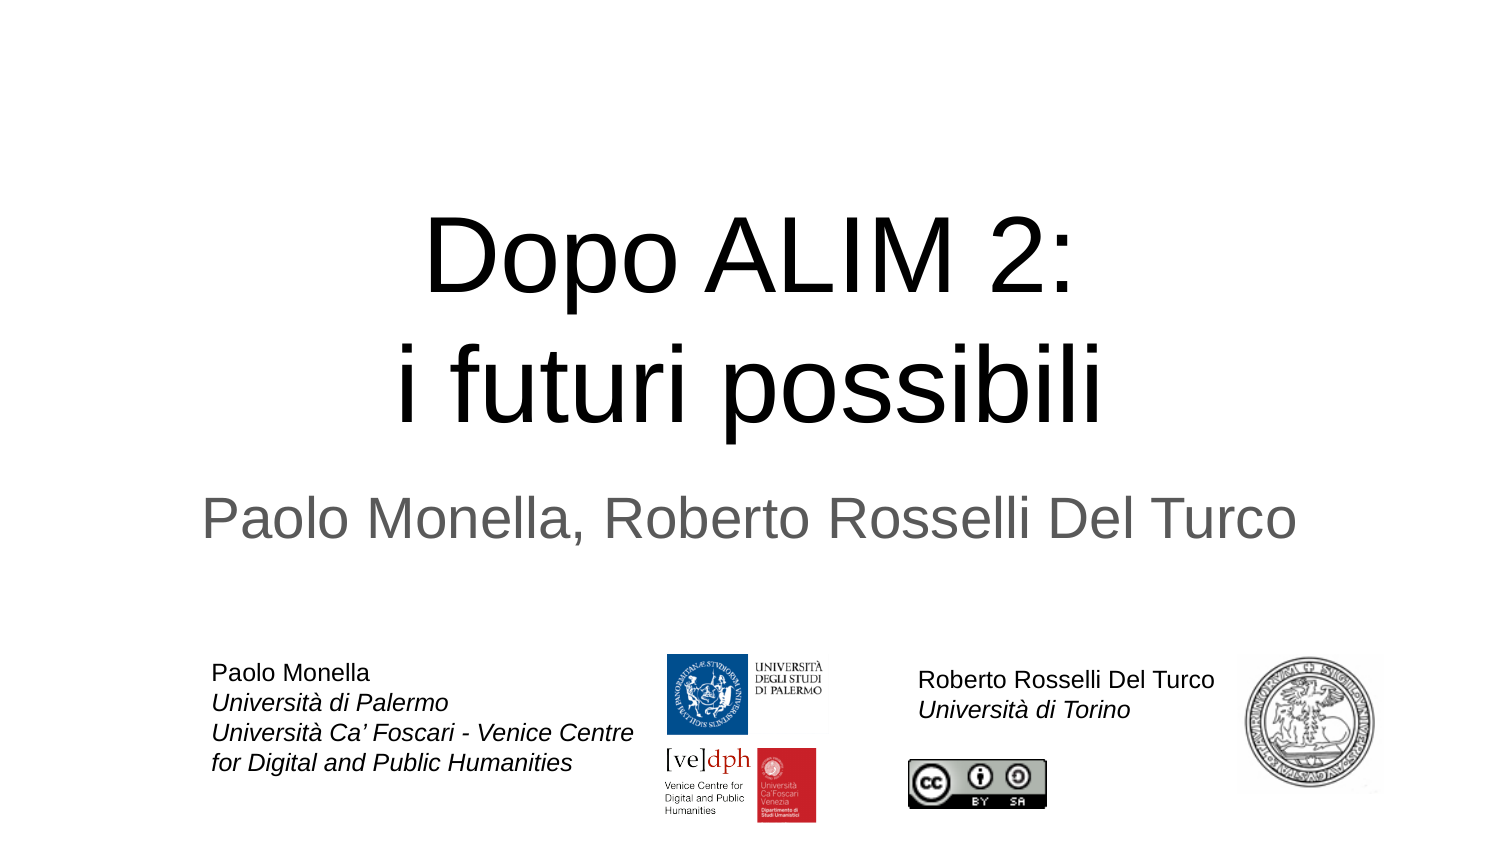

# Dopo ALIM 2: i futuri possibili
Paolo Monella, Roberto Rosselli Del Turco
Paolo Monella
Università di Palermo
Università Ca’ Foscari - Venice Centre
for Digital and Public Humanities
Roberto Rosselli Del Turco
Università di Torino